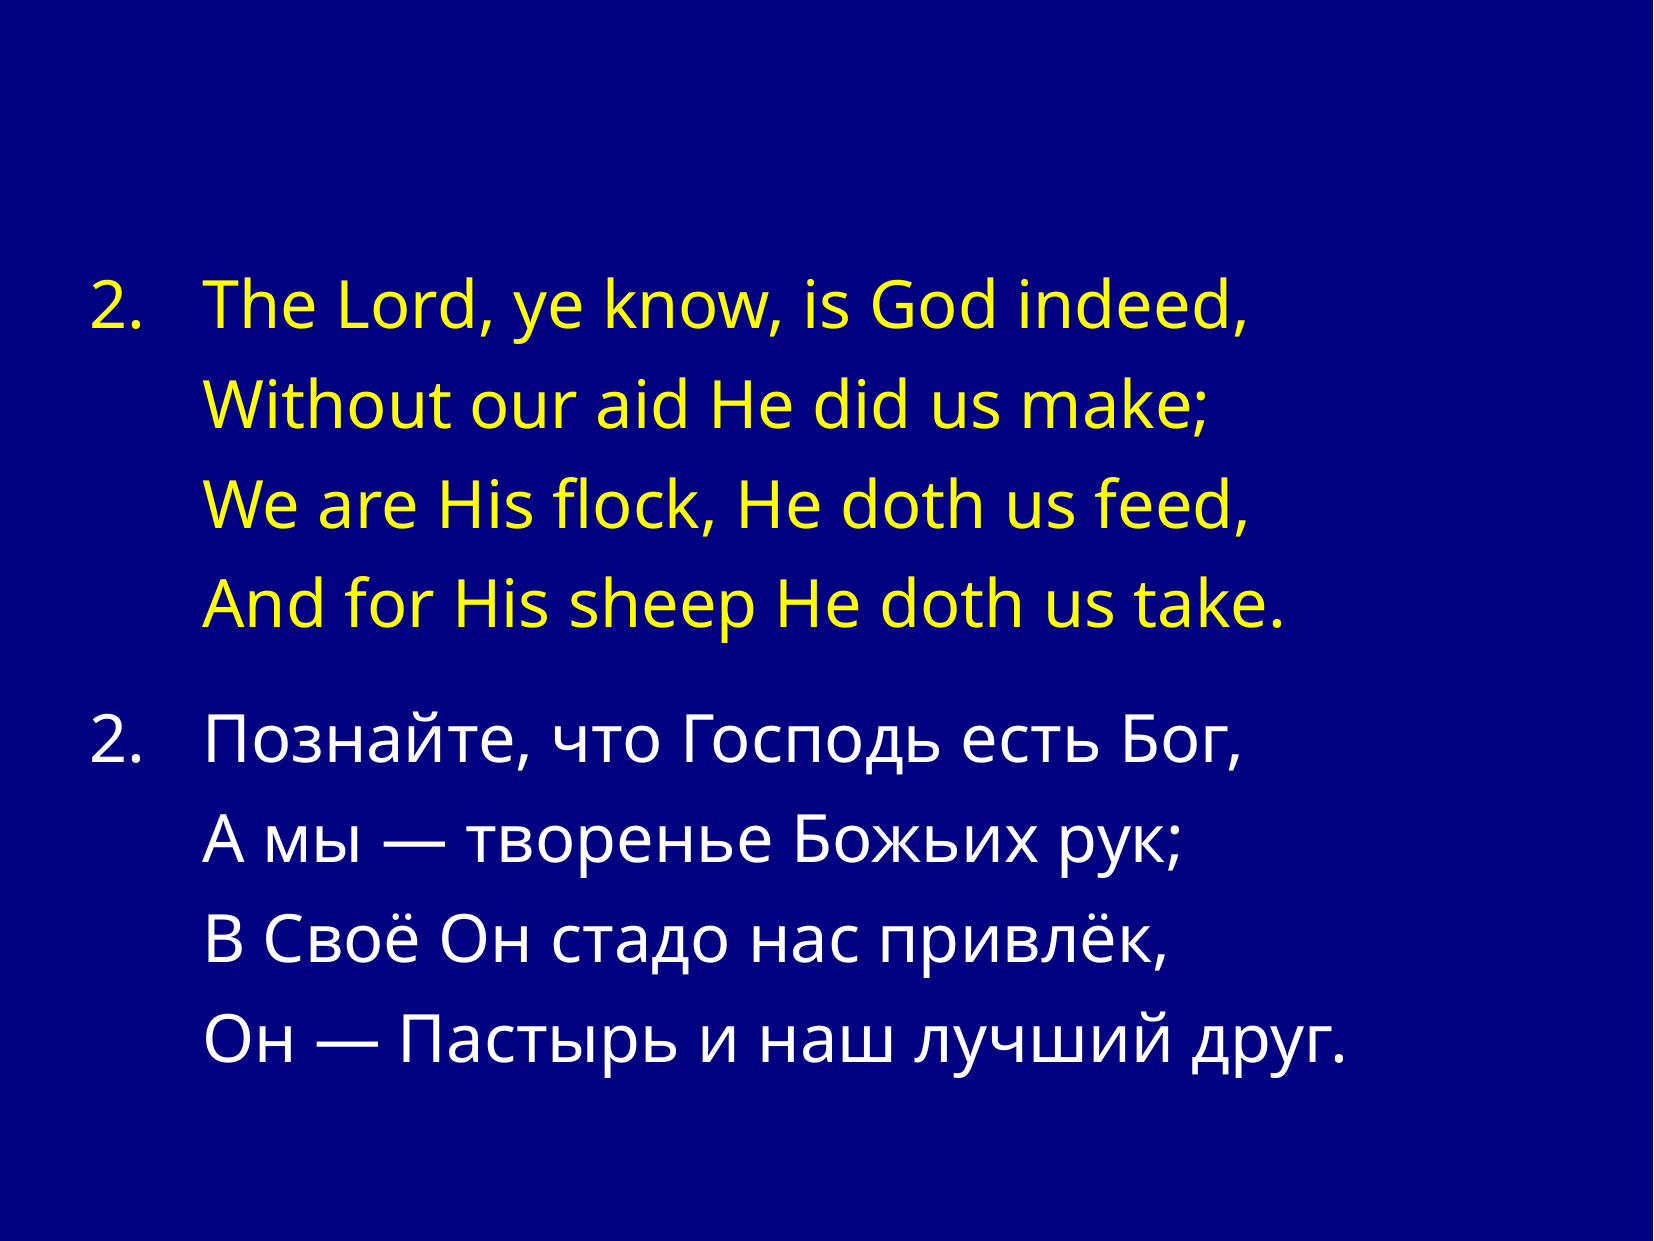

2.	The Lord, ye know, is God indeed,
	Without our aid He did us make;
	We are His flock, He doth us feed,
	And for His sheep He doth us take.
2.	Познайте, что Господь есть Бог,
	А мы — творенье Божьих рук;
	В Своё Он стадо нас привлёк,
	Он — Пастырь и наш лучший друг.